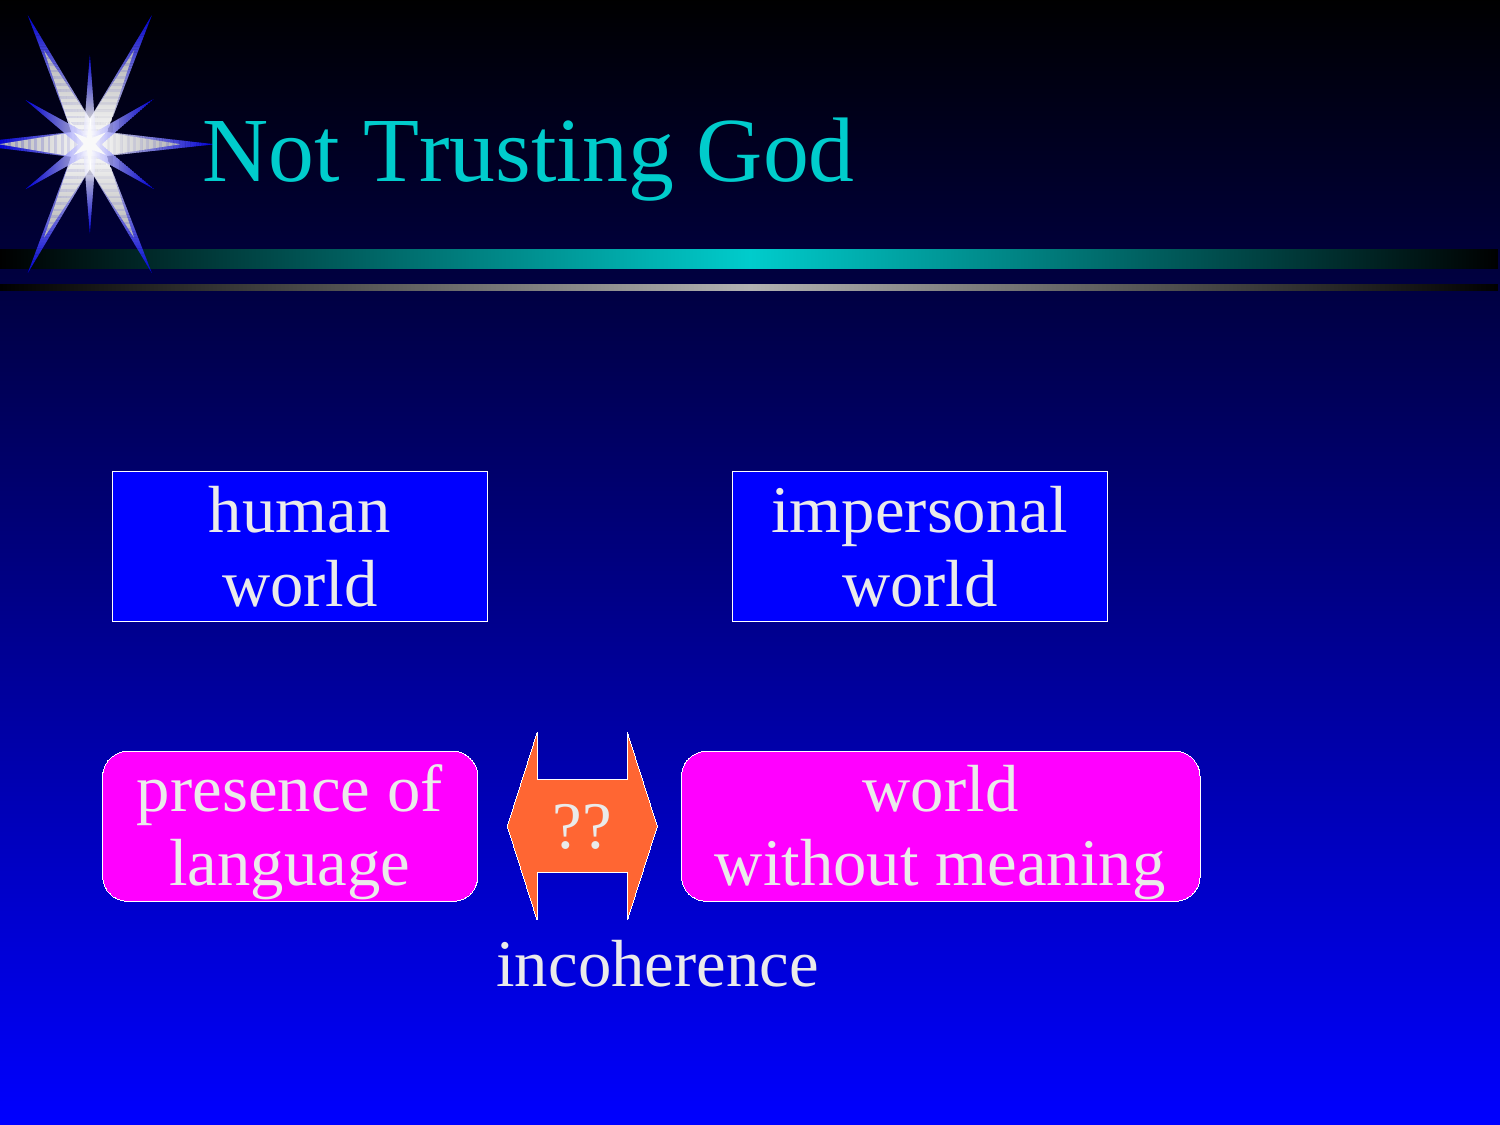

# Not Trusting God
human
world
impersonal
world
??
presence of
language
world
without meaning
incoherence